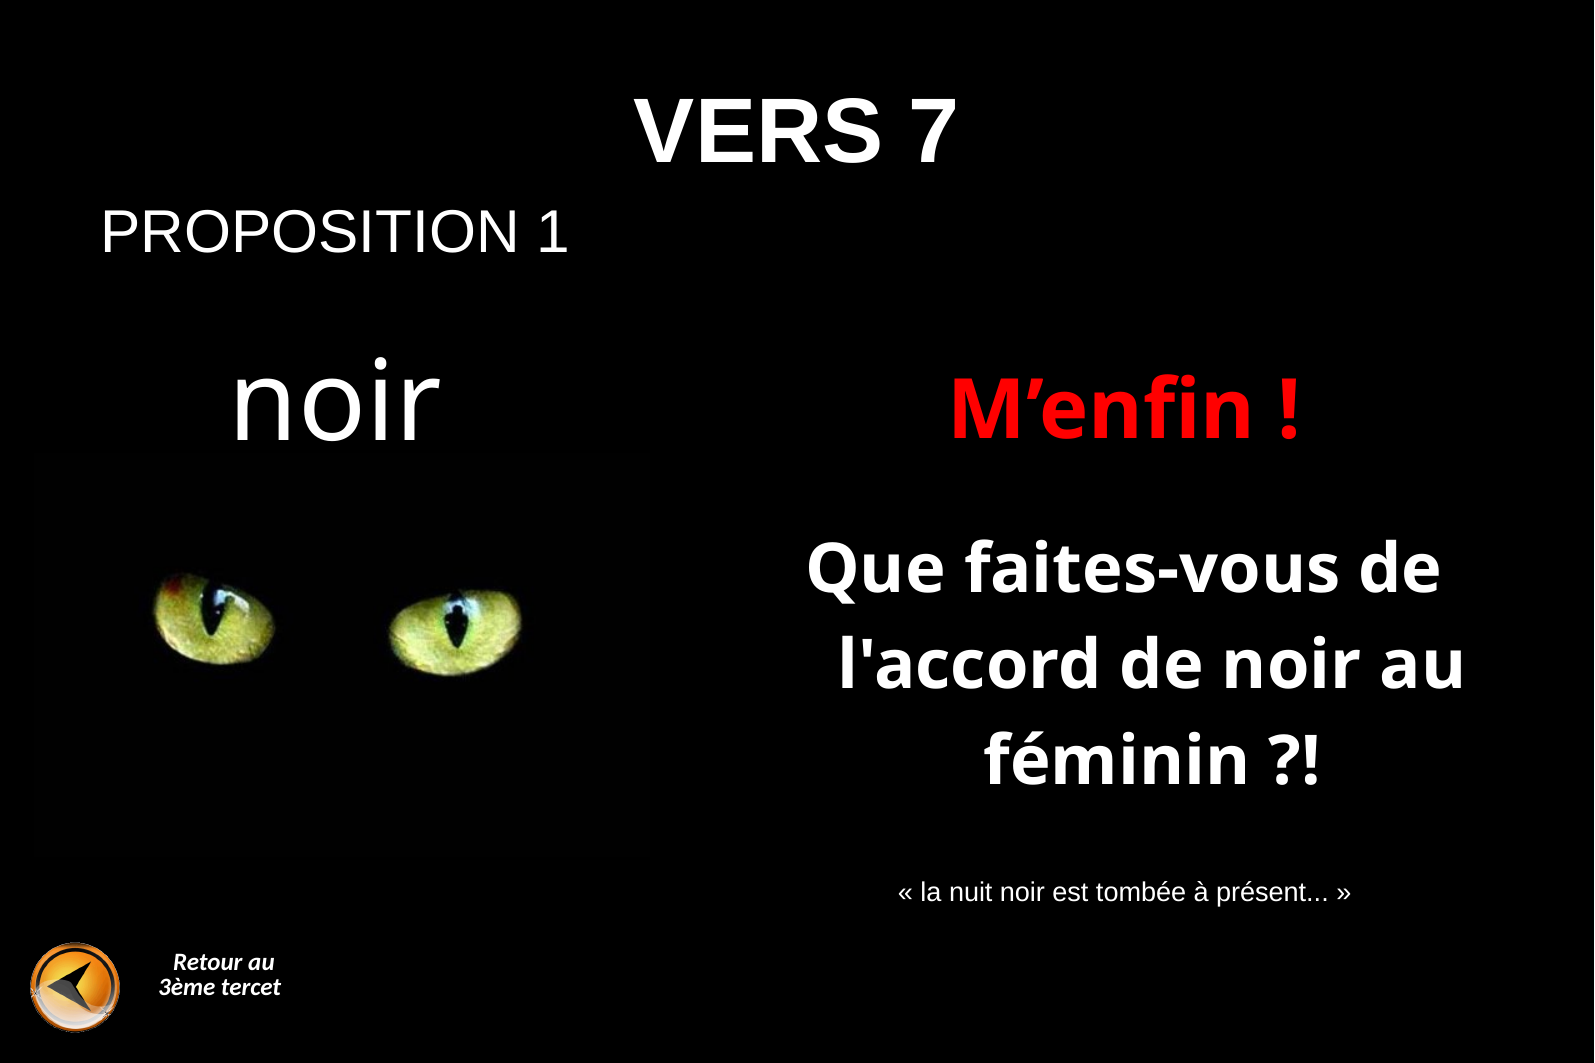

# VERS 7
PROPOSITION 1
noir
M’enfin !
Que faites-vous de l'accord de noir au féminin ?!
« la nuit noir est tombée à présent... »
Retour au 3ème tercet